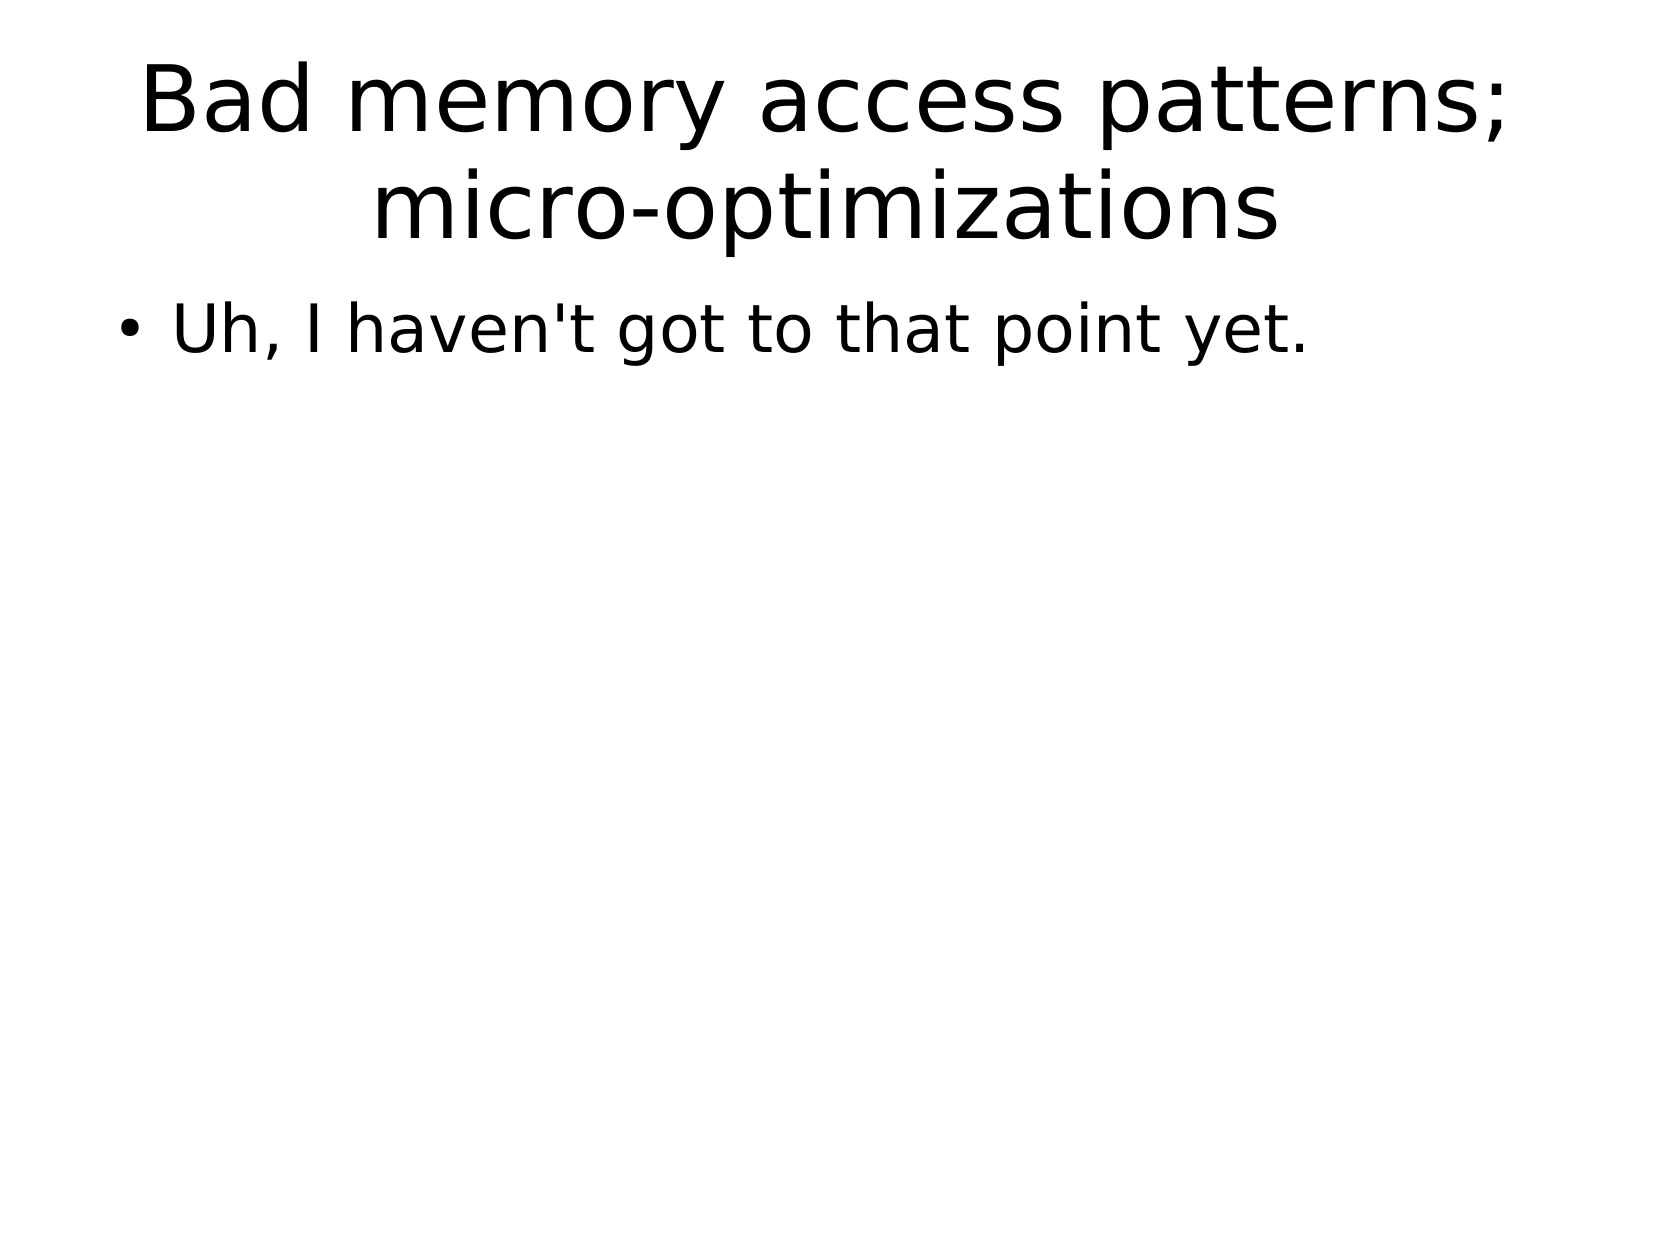

# Bad memory access patterns; micro-optimizations
Uh, I haven't got to that point yet.